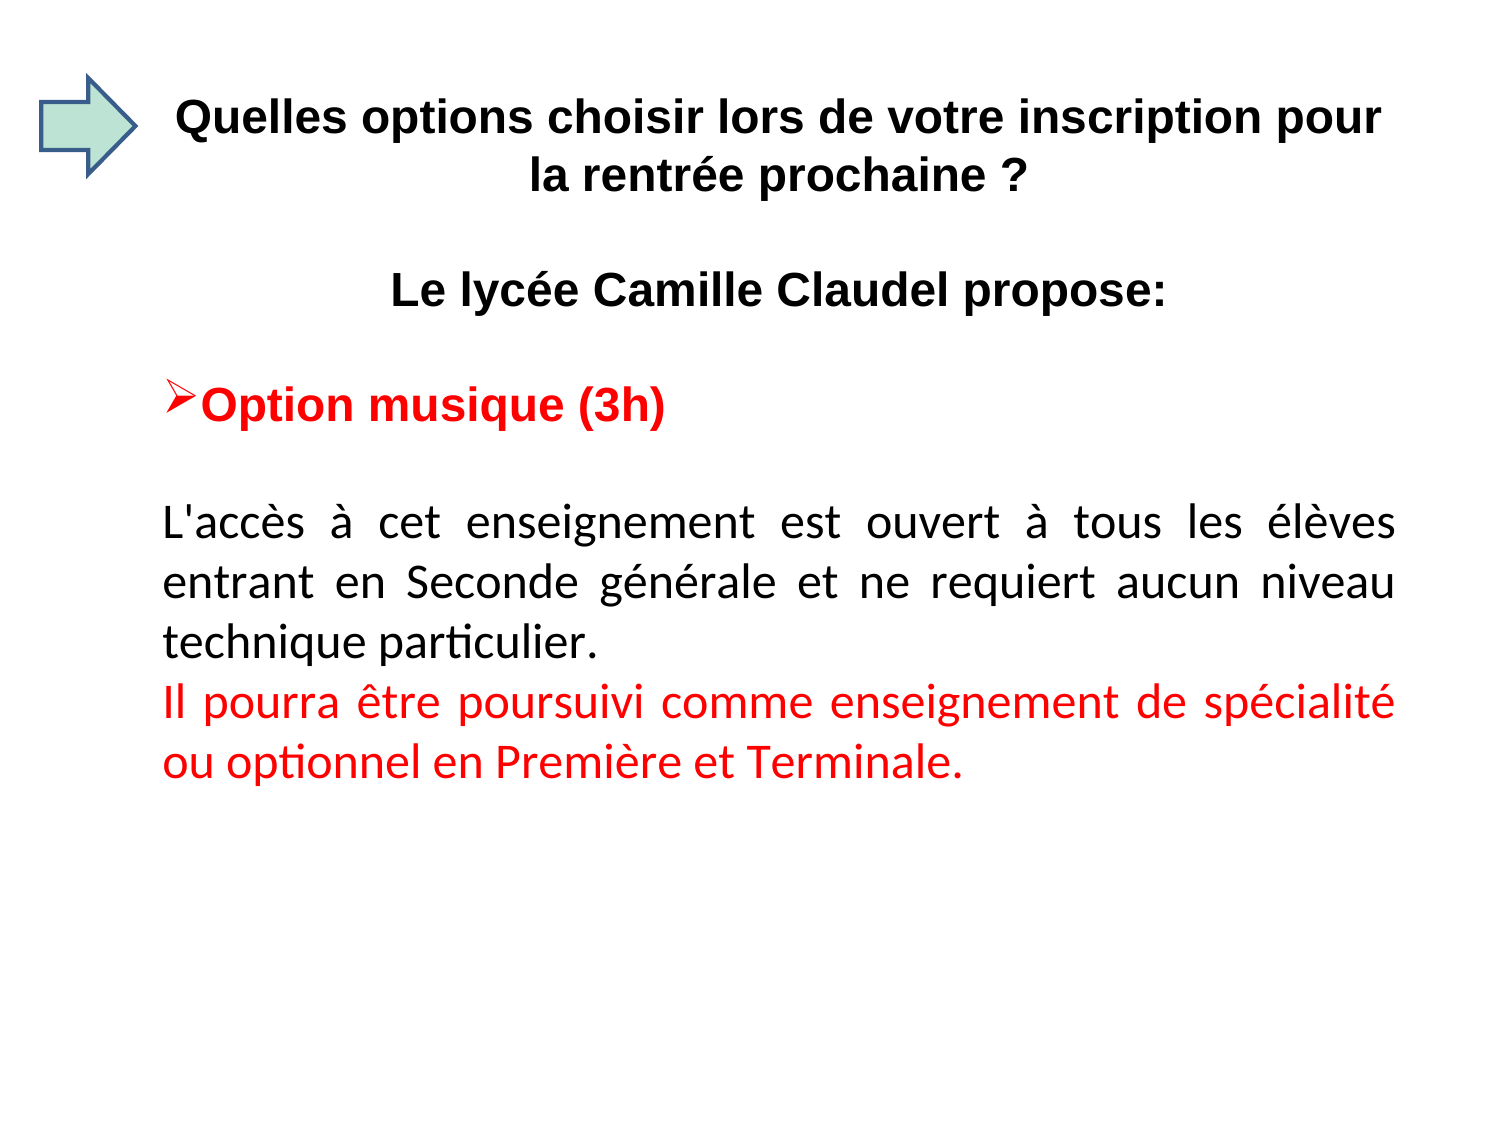

Quelles options choisir lors de votre inscription pour la rentrée prochaine ?
Le lycée Camille Claudel propose:
Option musique (3h)
L'accès à cet enseignement est ouvert à tous les élèves entrant en Seconde générale et ne requiert aucun niveau technique particulier.
Il pourra être poursuivi comme enseignement de spécialité ou optionnel en Première et Terminale.